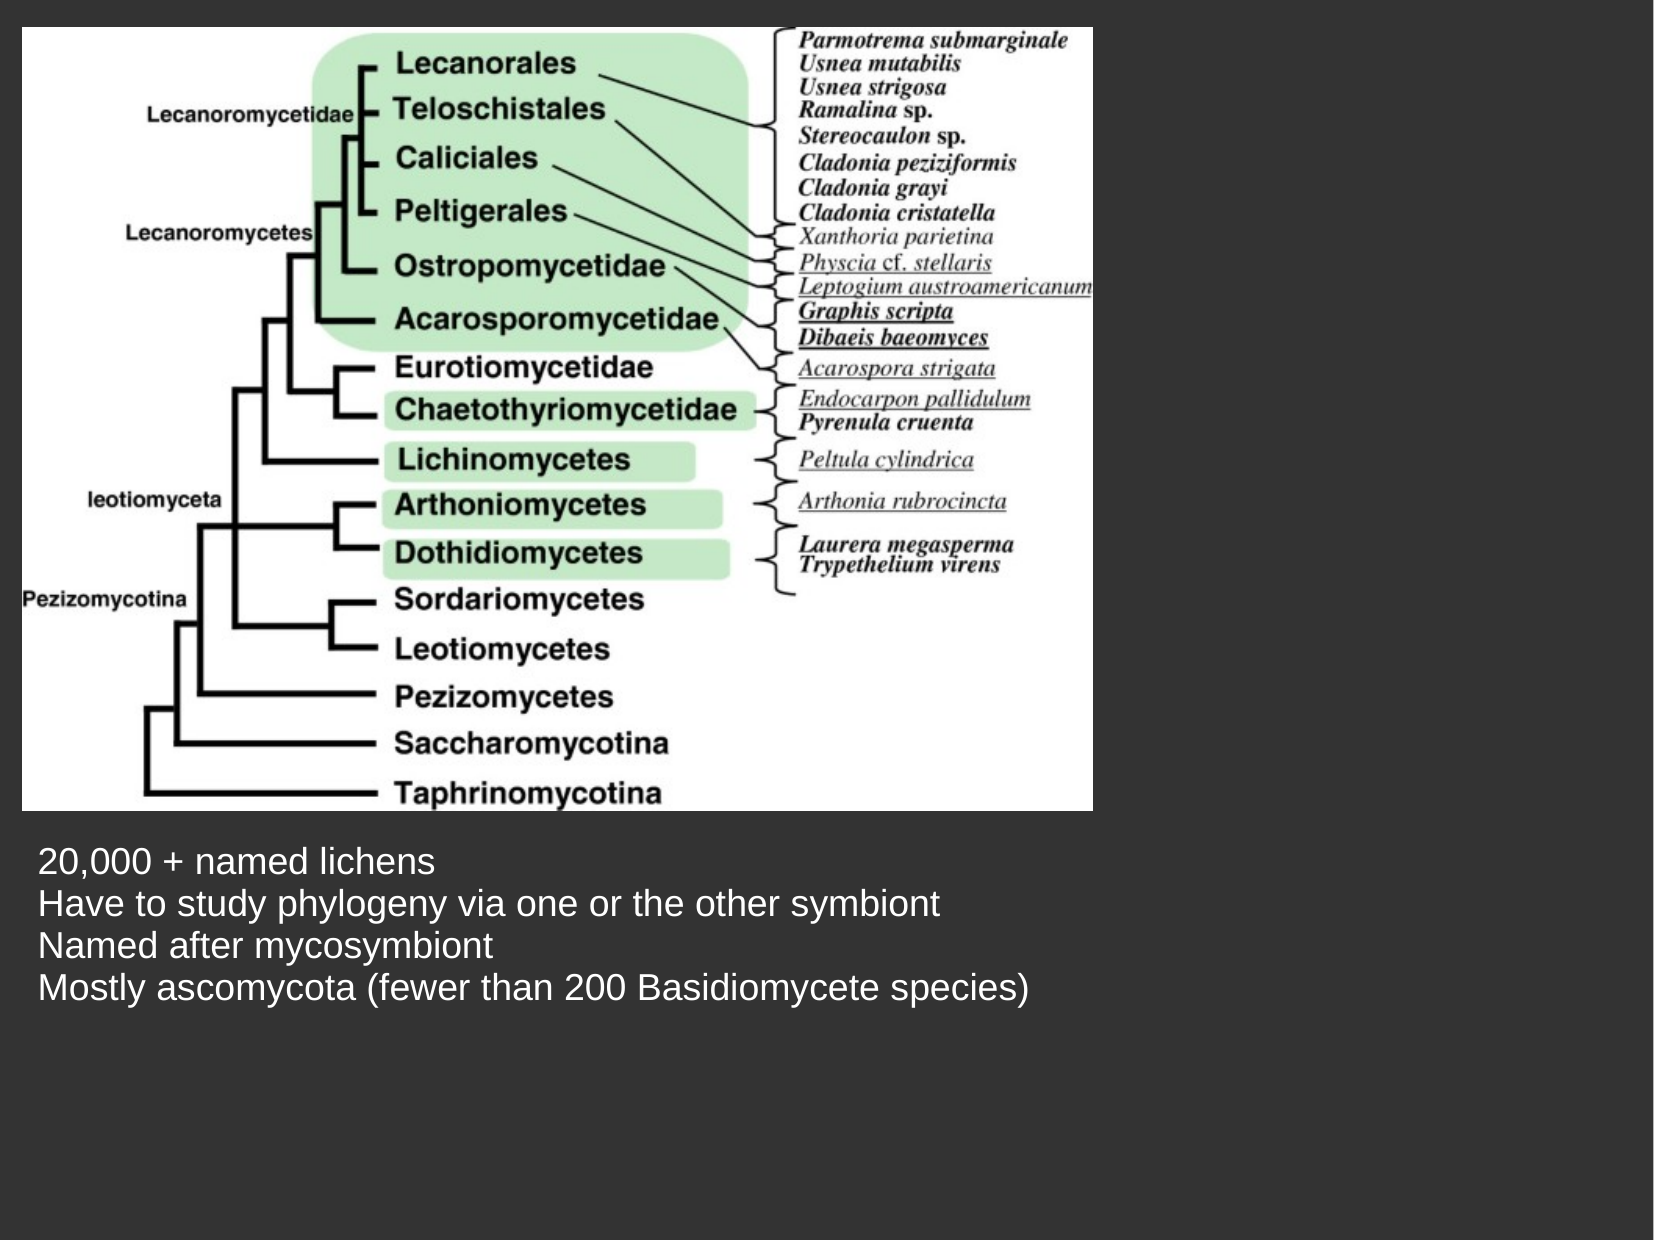

20,000 + named lichens
Have to study phylogeny via one or the other symbiont
Named after mycosymbiont
Mostly ascomycota (fewer than 200 Basidiomycete species)